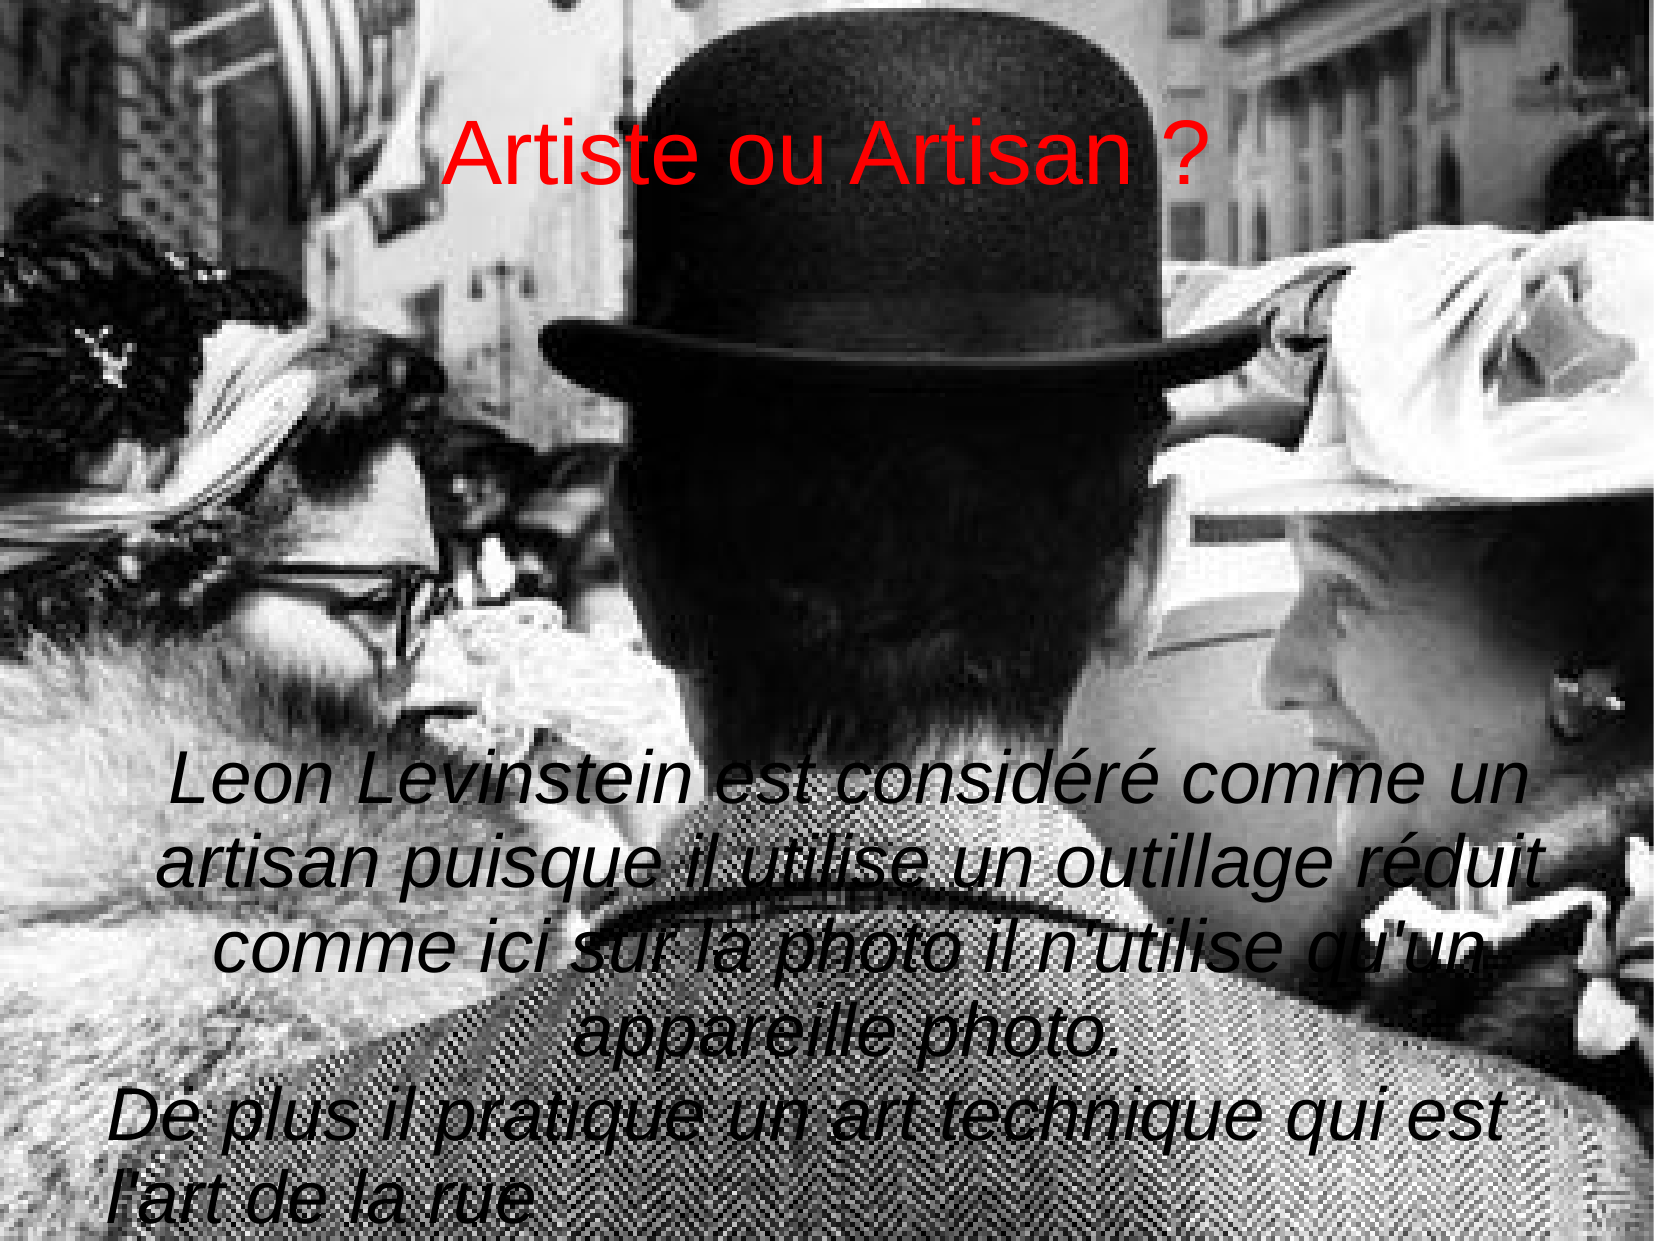

# Artiste ou Artisan ?
Leon Levinstein est considéré comme un artisan puisque il utilise un outillage réduit comme ici sur la photo il n'utilise qu'un appareille photo.
De plus il pratique un art technique qui est l'art de la rue